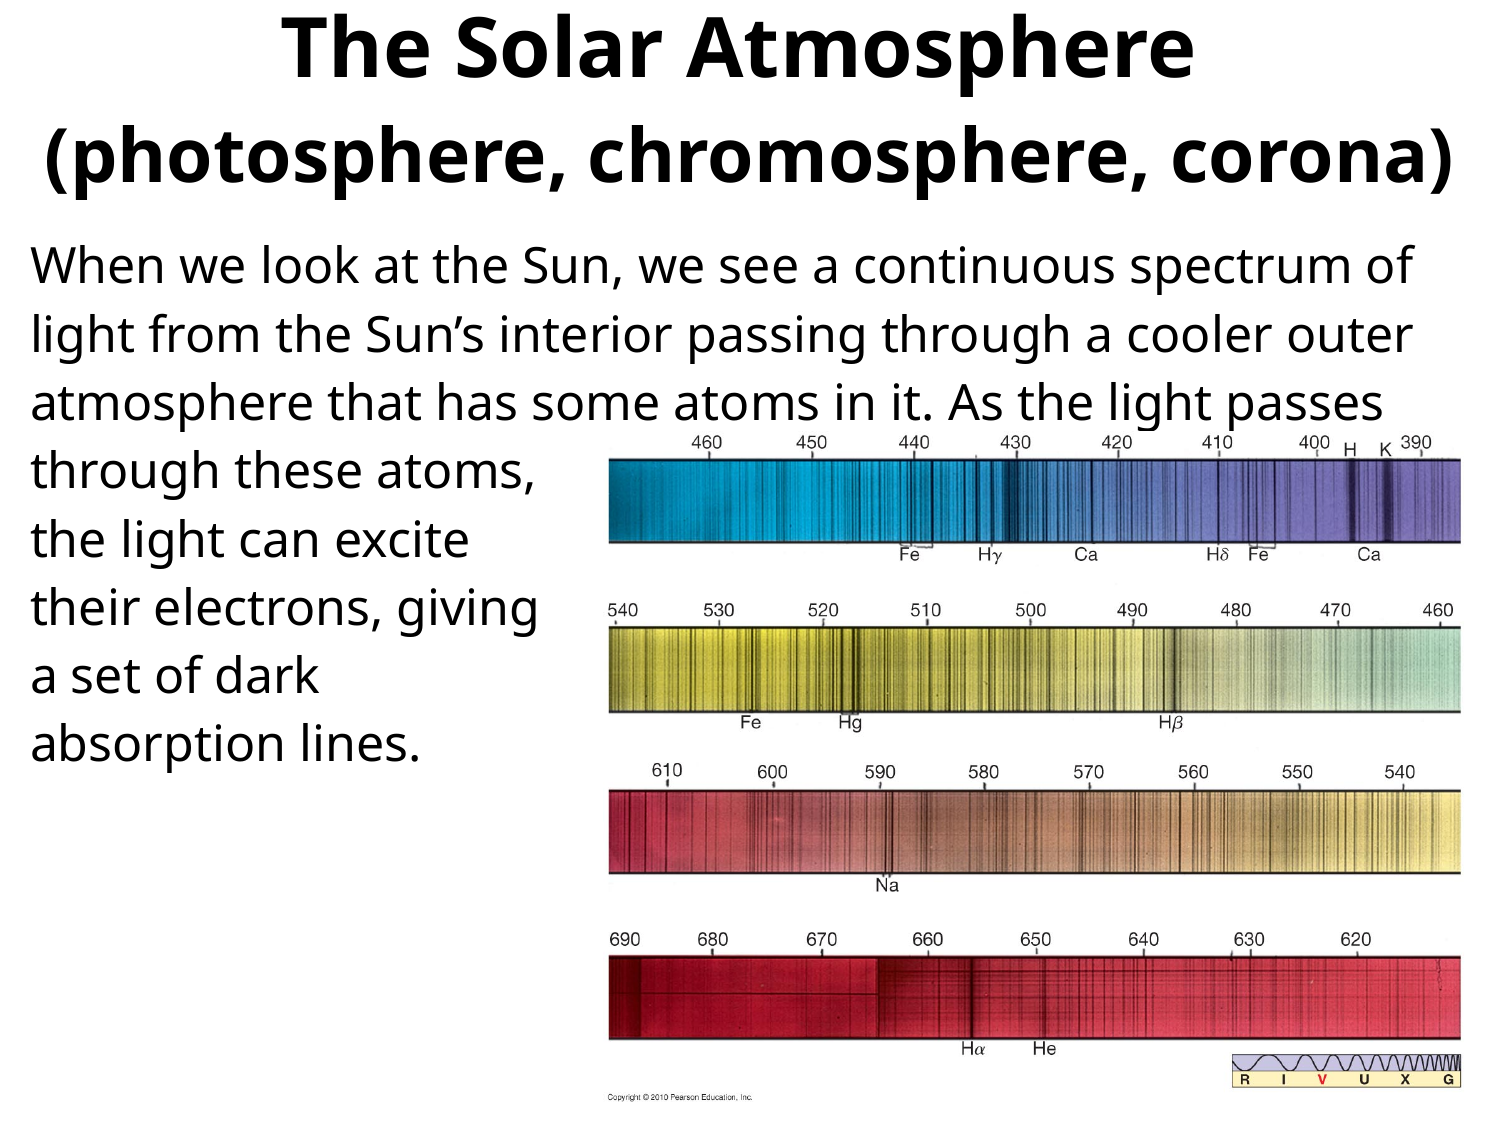

# The Solar Atmosphere (photosphere, chromosphere, corona)
When we look at the Sun, we see a continuous spectrum of light from the Sun’s interior passing through a cooler outer atmosphere that has some atoms in it. As the light passes through these atoms,
the light can excite
their electrons, giving
a set of dark
absorption lines.